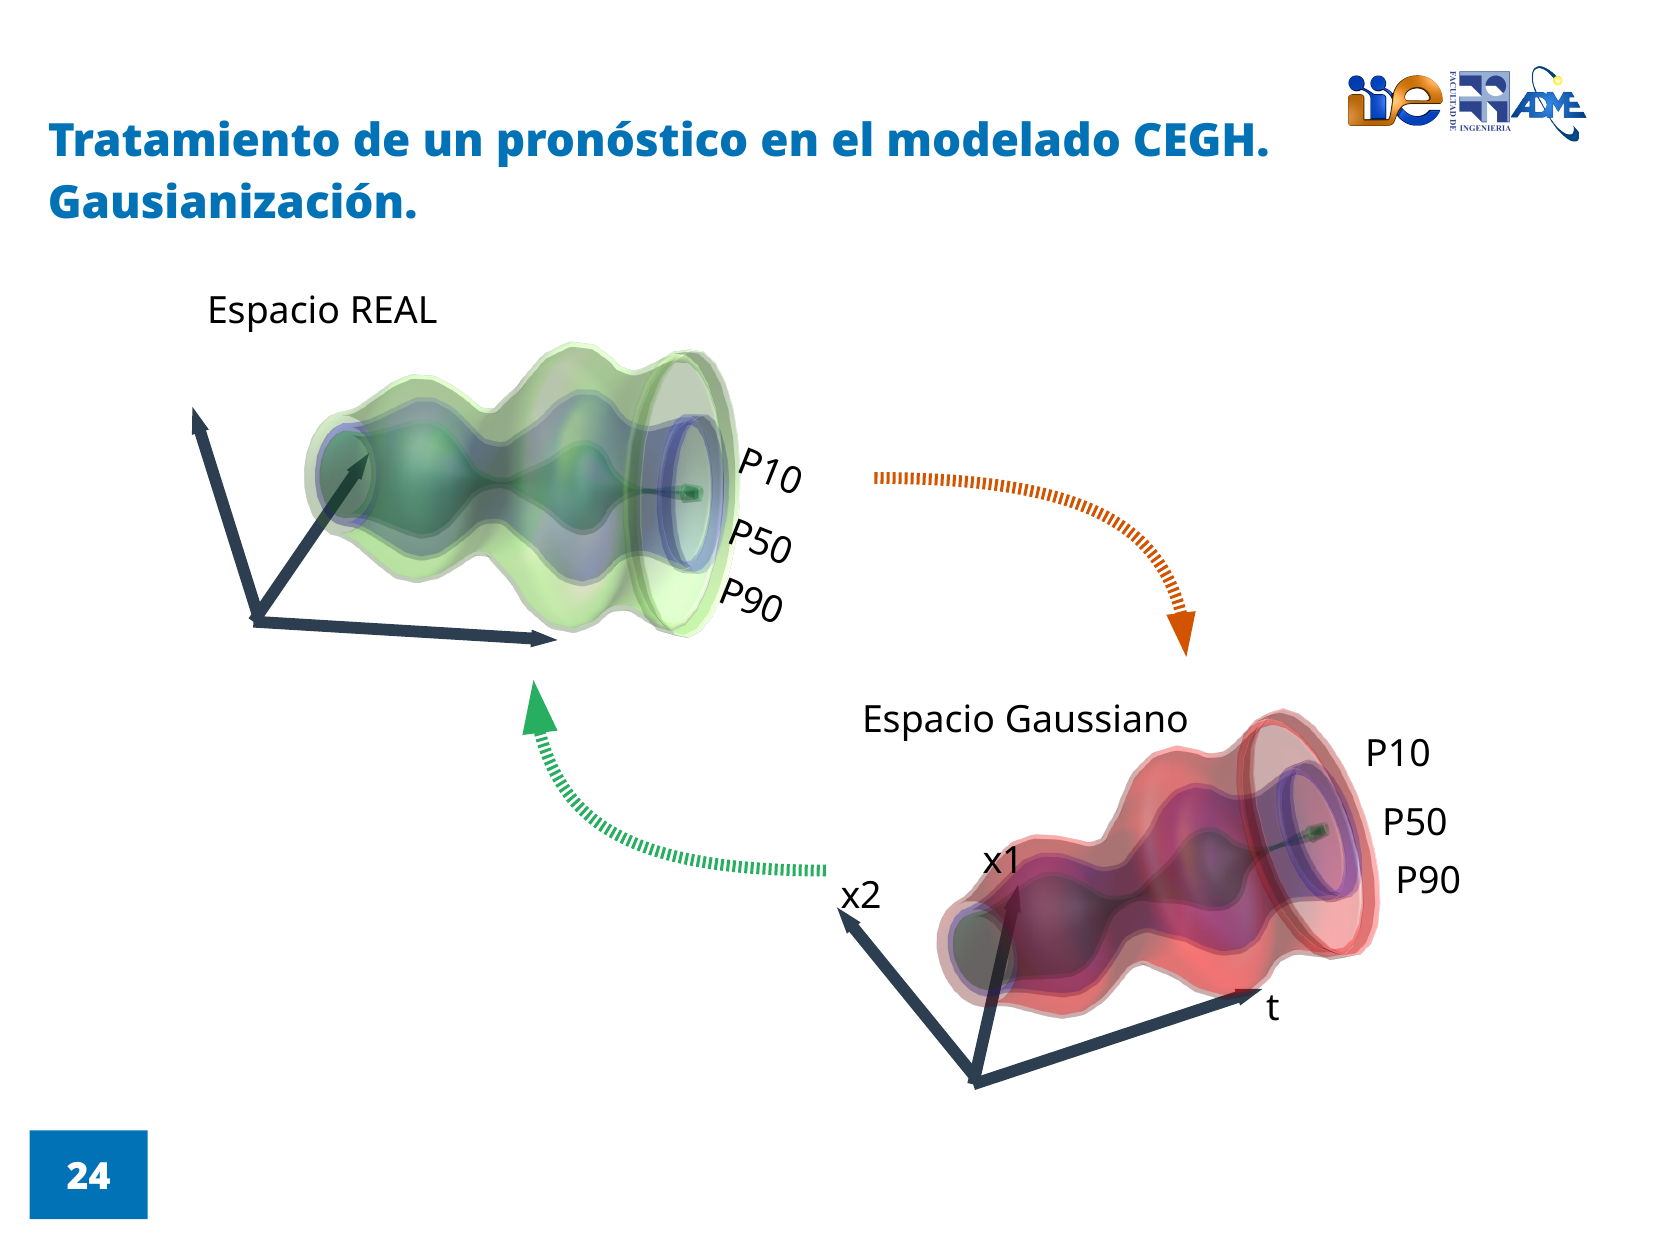

# Tratamiento de un pronóstico en el modelado CEGH. Gausianización.
P10
P50
P90
Espacio REAL
P10
P50
P90
x1
x2
t
Espacio Gaussiano